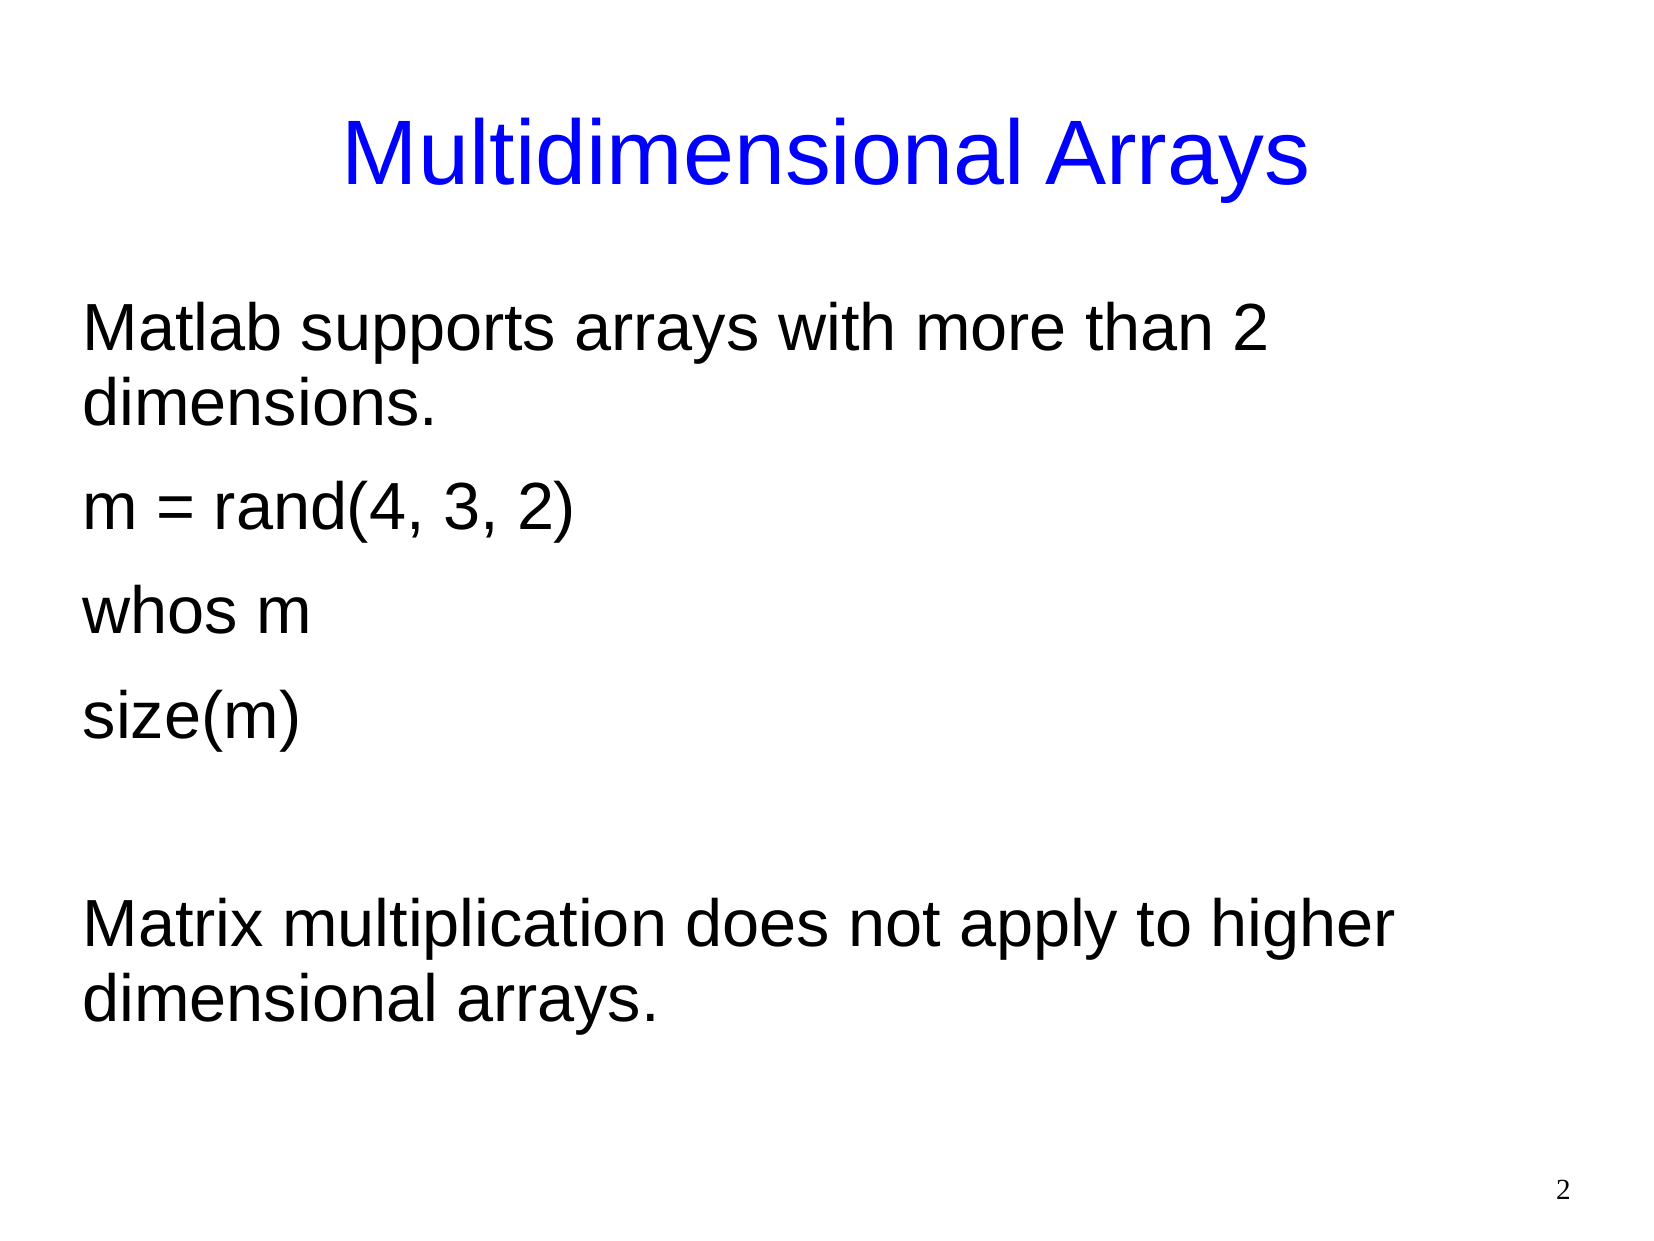

# Multidimensional Arrays
Matlab supports arrays with more than 2 dimensions.
m = rand(4, 3, 2)
whos m
size(m)
Matrix multiplication does not apply to higher dimensional arrays.
2